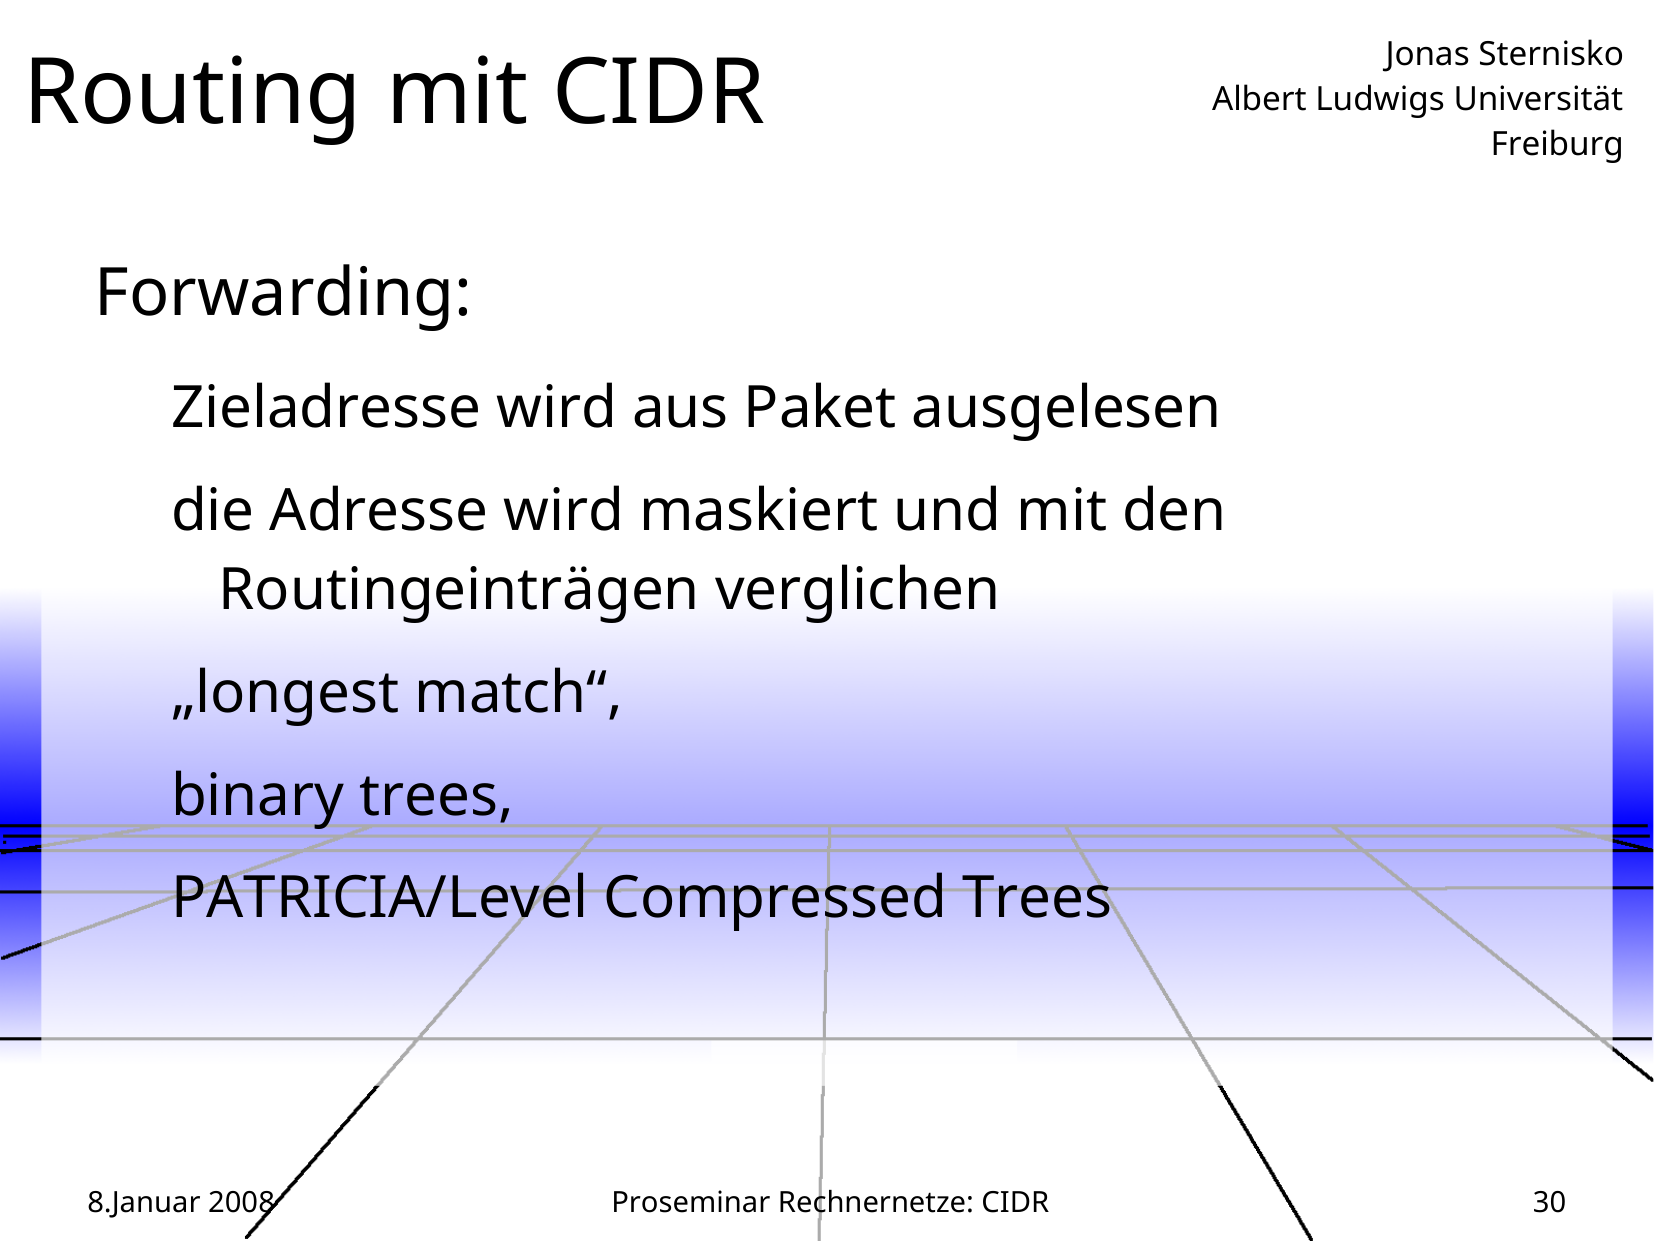

# Routing mit CIDR
Forwarding:
Zieladresse wird aus Paket ausgelesen
die Adresse wird maskiert und mit den Routingeinträgen verglichen
„longest match“,
binary trees,
PATRICIA/Level Compressed Trees
8.Januar 2008
Proseminar Rechnernetze: CIDR
30